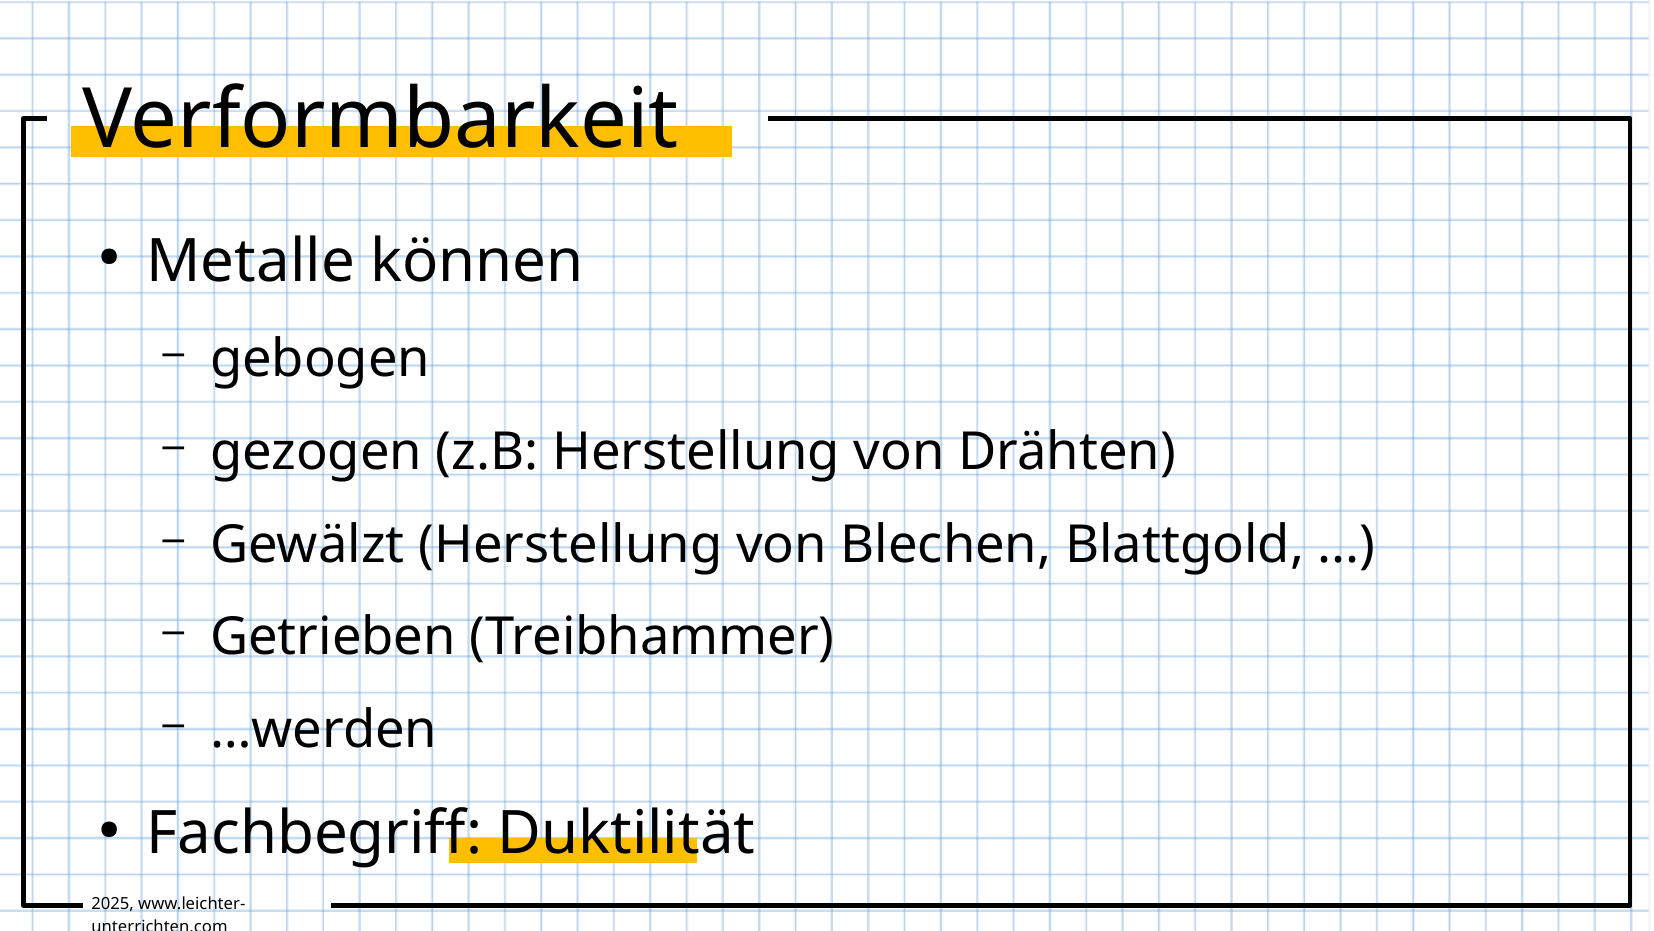

# Verformbarkeit
Metalle können
gebogen
gezogen (z.B: Herstellung von Drähten)
Gewälzt (Herstellung von Blechen, Blattgold, ...)
Getrieben (Treibhammer)
…werden
Fachbegriff: Duktilität